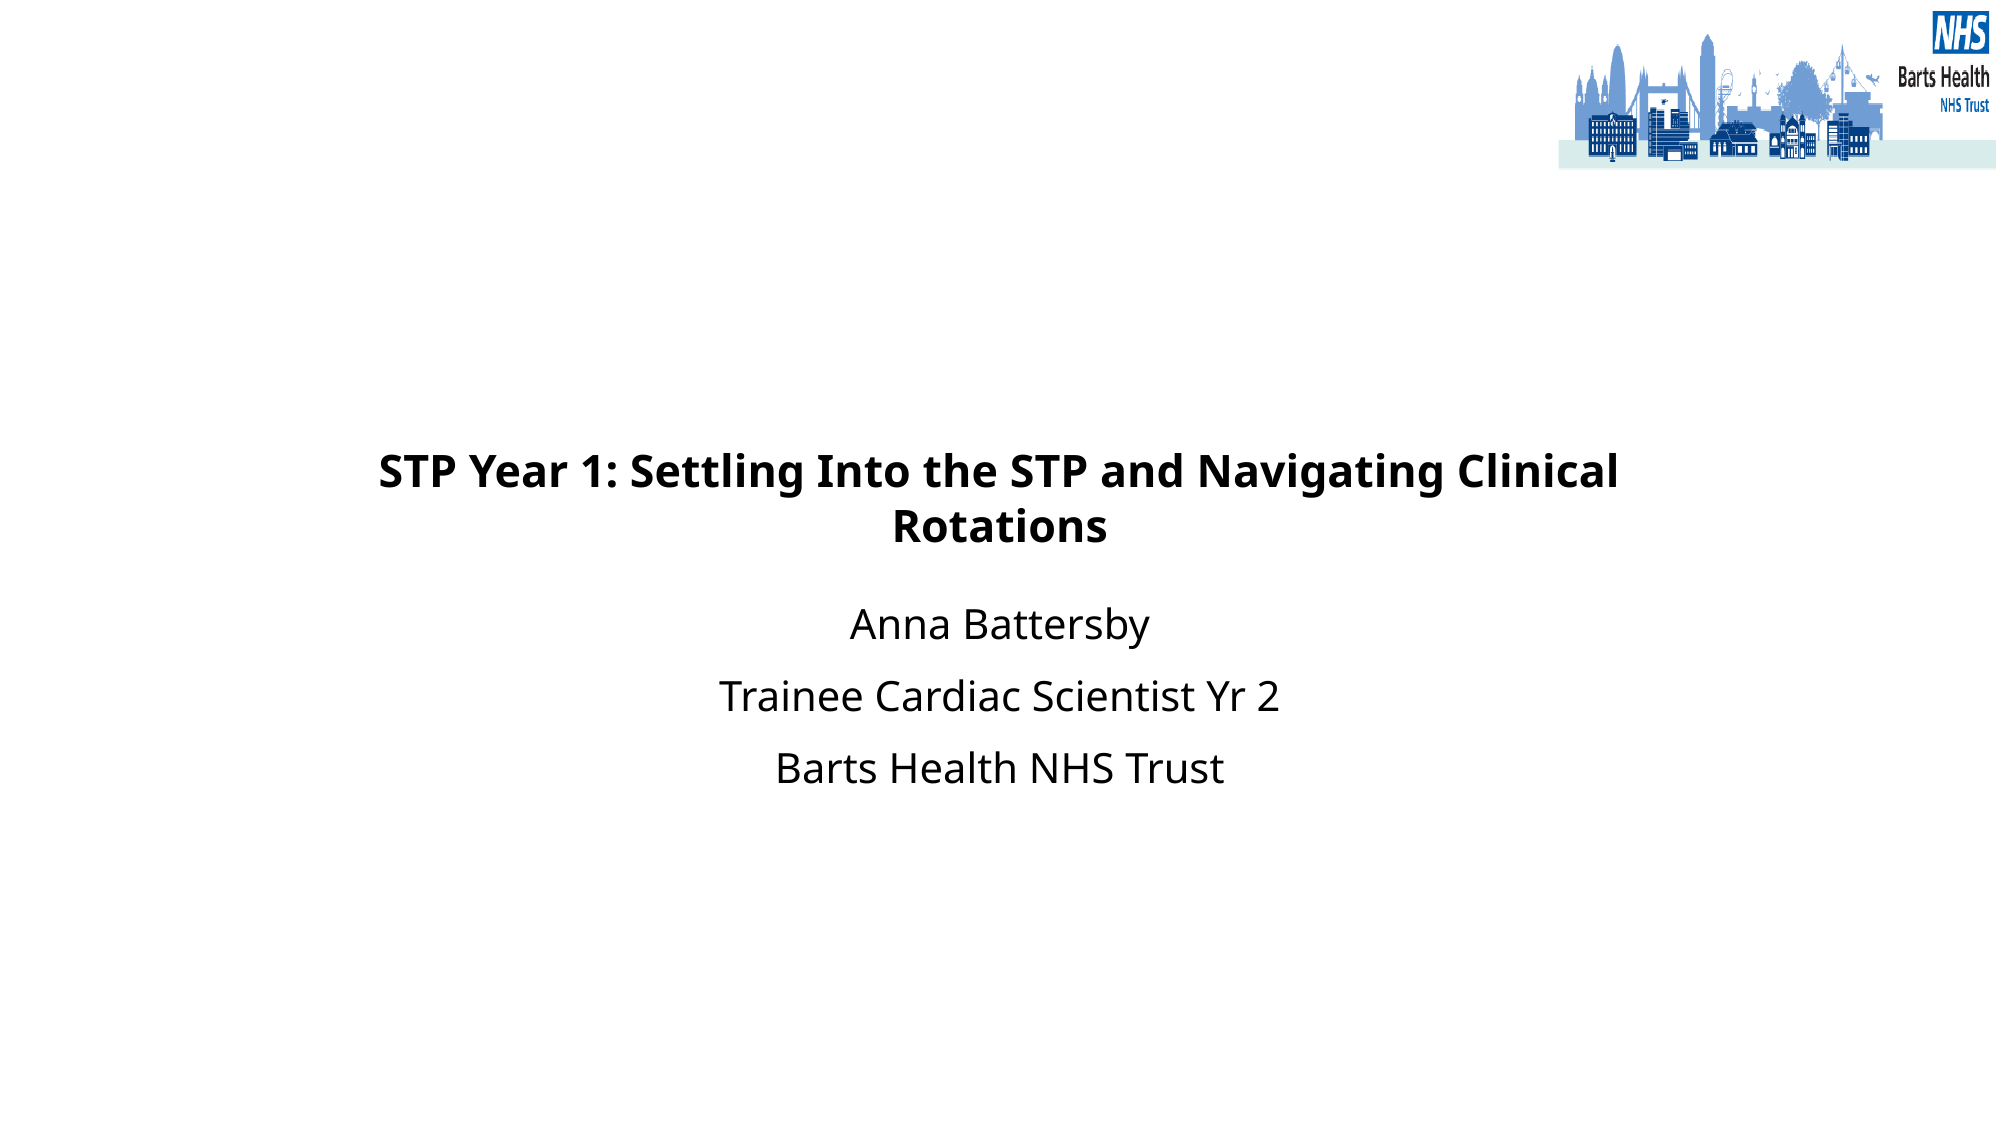

# STP Year 1: Settling Into the STP and Navigating Clinical Rotations
Anna Battersby
Trainee Cardiac Scientist Yr 2
Barts Health NHS Trust